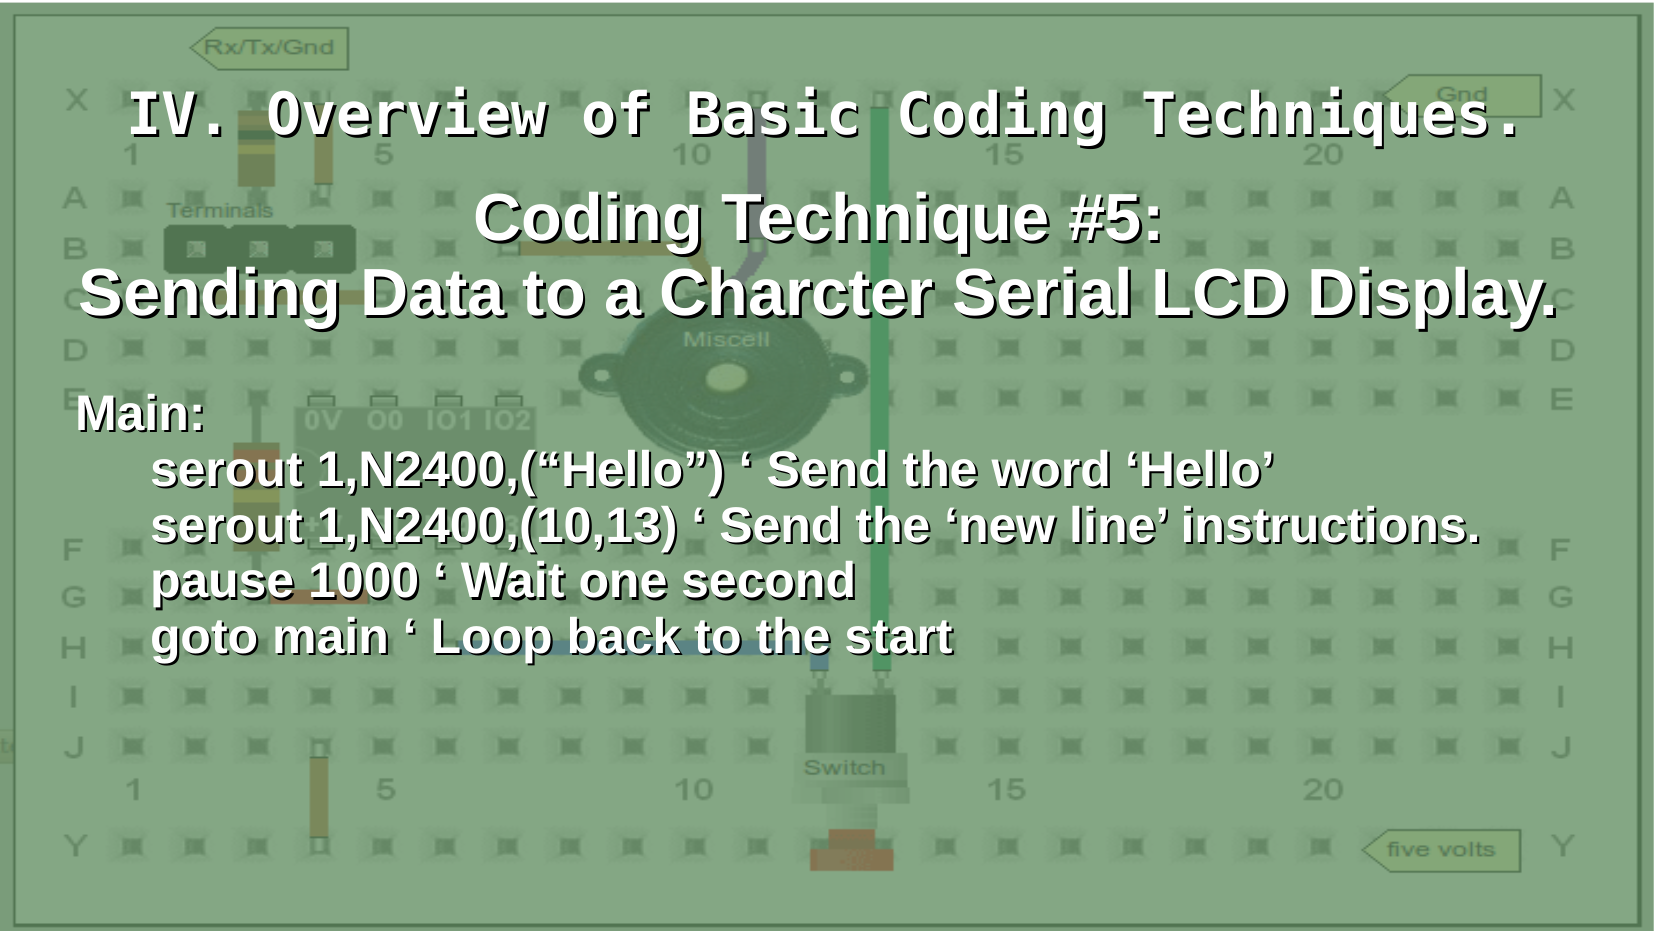

# IV. Overview of Basic Coding Techniques.
Coding Technique #5:
Sending Data to a Charcter Serial LCD Display.
Main:
	serout 1,N2400,(“Hello”) ‘ Send the word ‘Hello’
	serout 1,N2400,(10,13) ‘ Send the ‘new line’ instructions.
	pause 1000 ‘ Wait one second
	goto main ‘ Loop back to the start